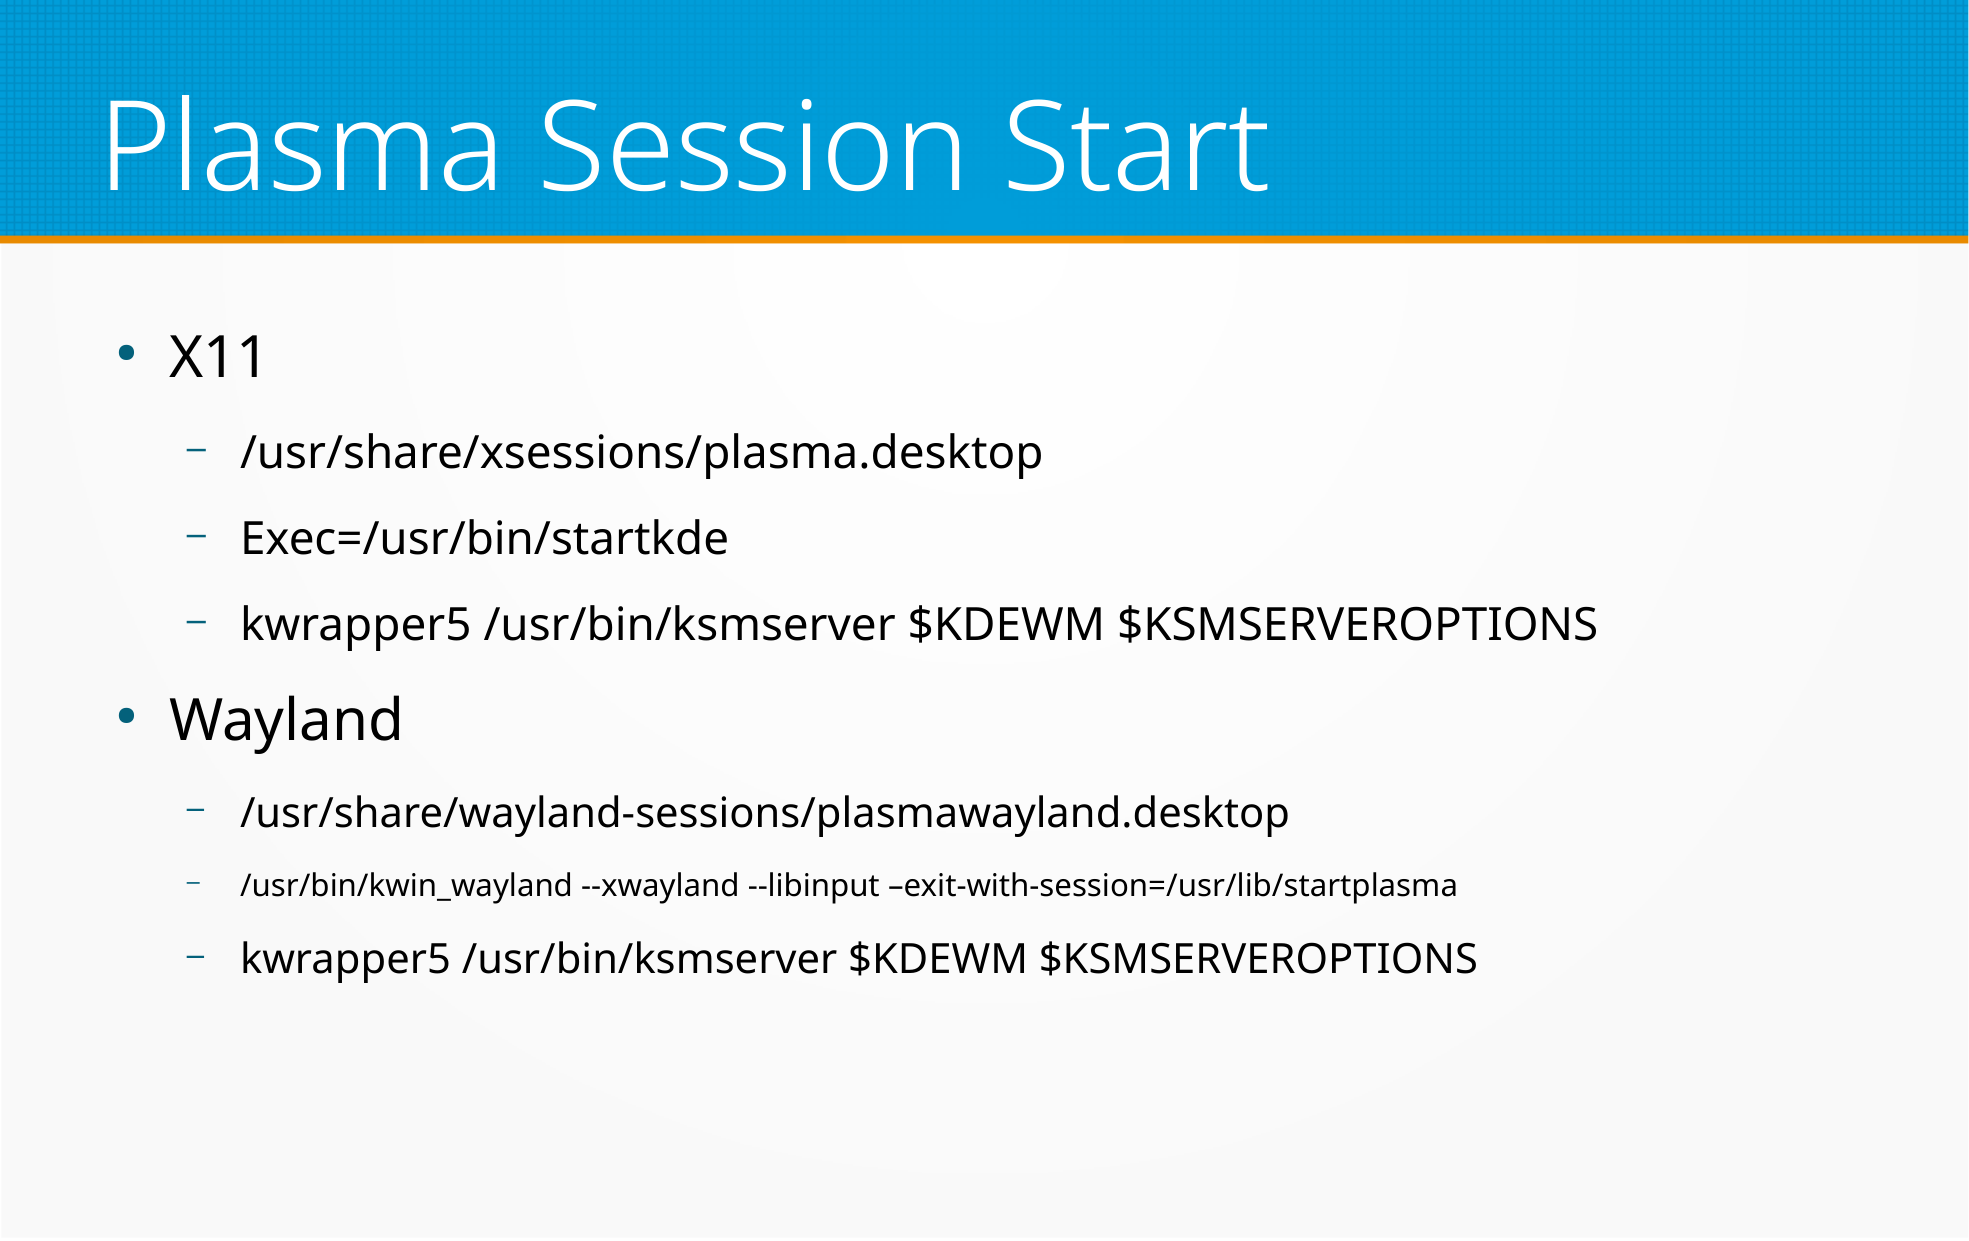

# Plasma Session Start
X11
/usr/share/xsessions/plasma.desktop
Exec=/usr/bin/startkde
kwrapper5 /usr/bin/ksmserver $KDEWM $KSMSERVEROPTIONS
Wayland
/usr/share/wayland-sessions/plasmawayland.desktop
/usr/bin/kwin_wayland --xwayland --libinput –exit-with-session=/usr/lib/startplasma
kwrapper5 /usr/bin/ksmserver $KDEWM $KSMSERVEROPTIONS